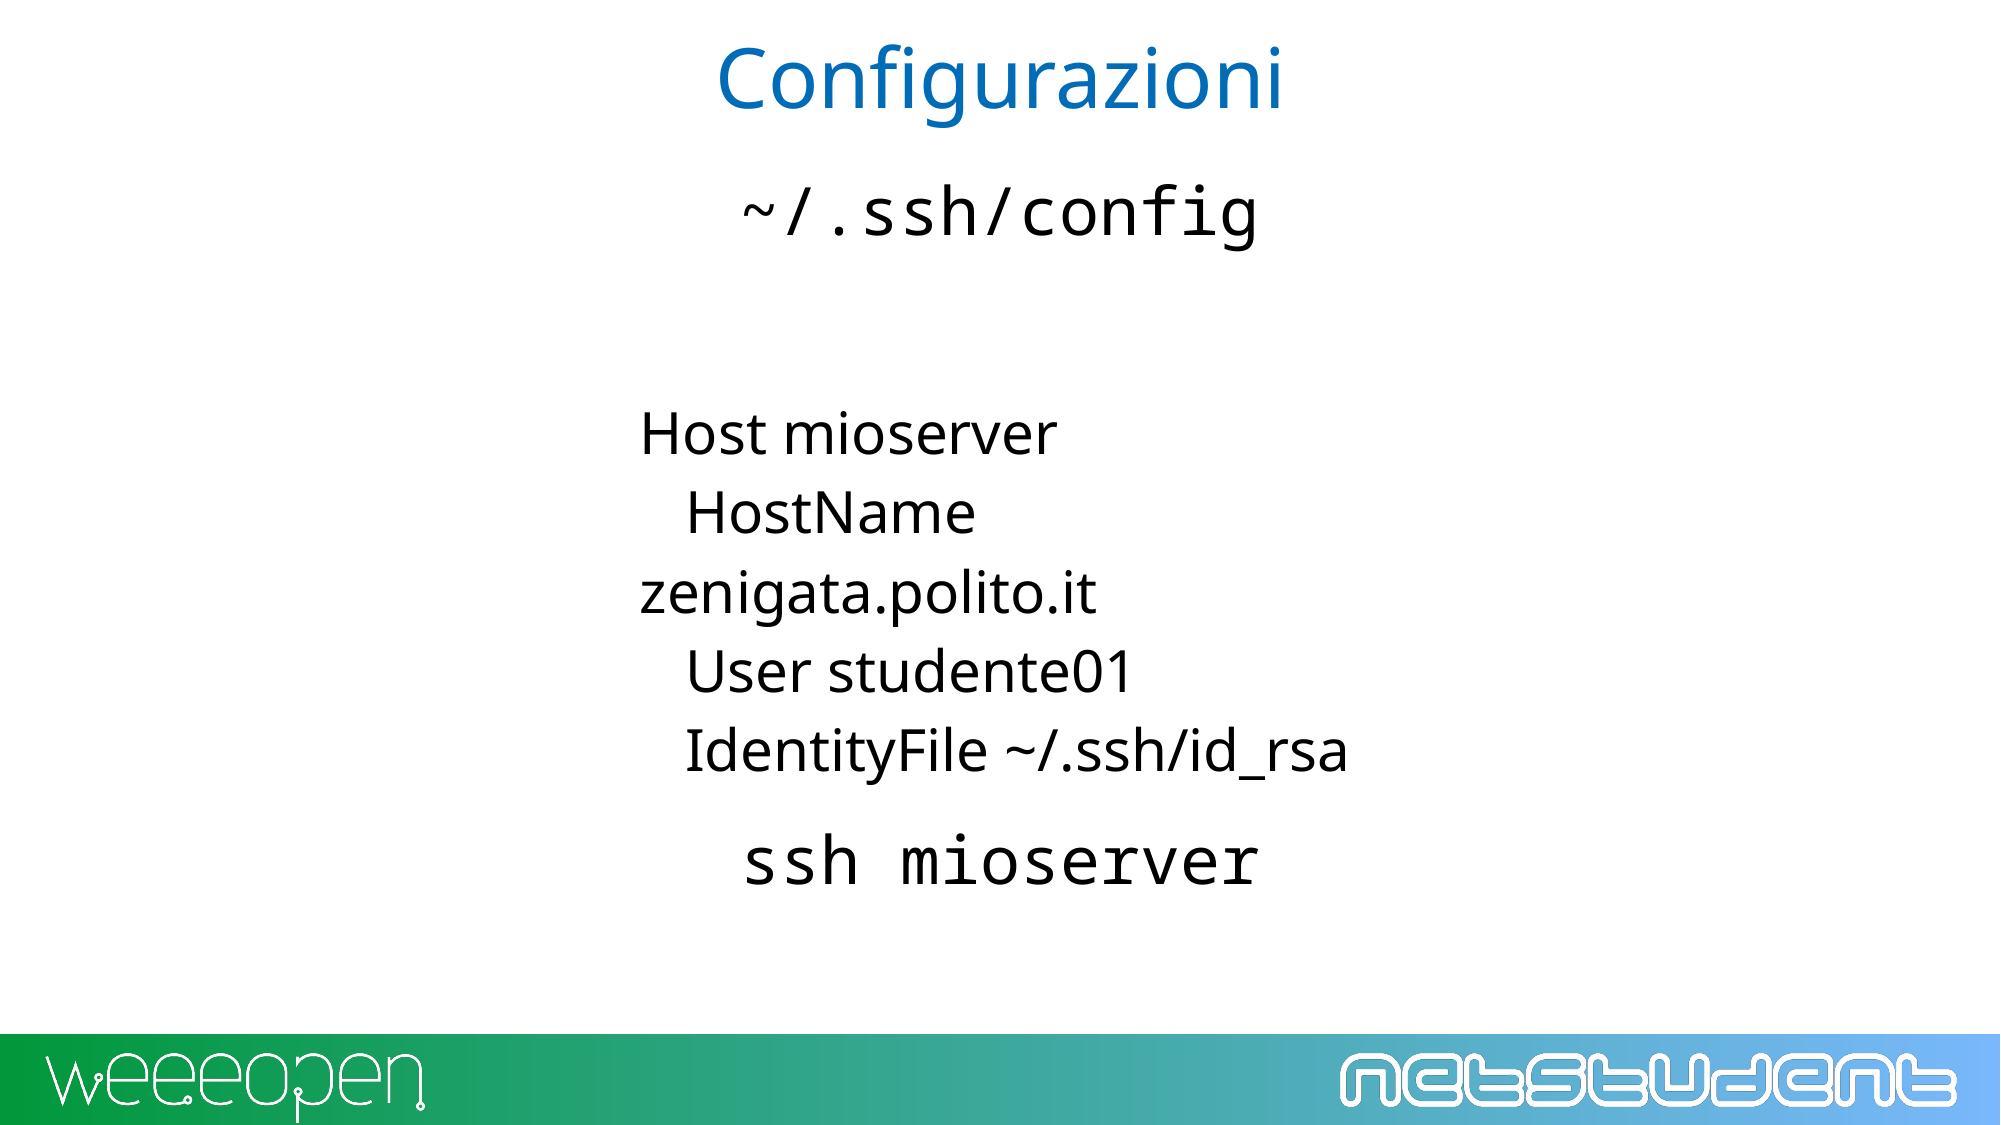

# Configurazioni
~/.ssh/config
Host mioserver
 HostName zenigata.polito.it
 User studente01
 IdentityFile ~/.ssh/id_rsa
ssh mioserver